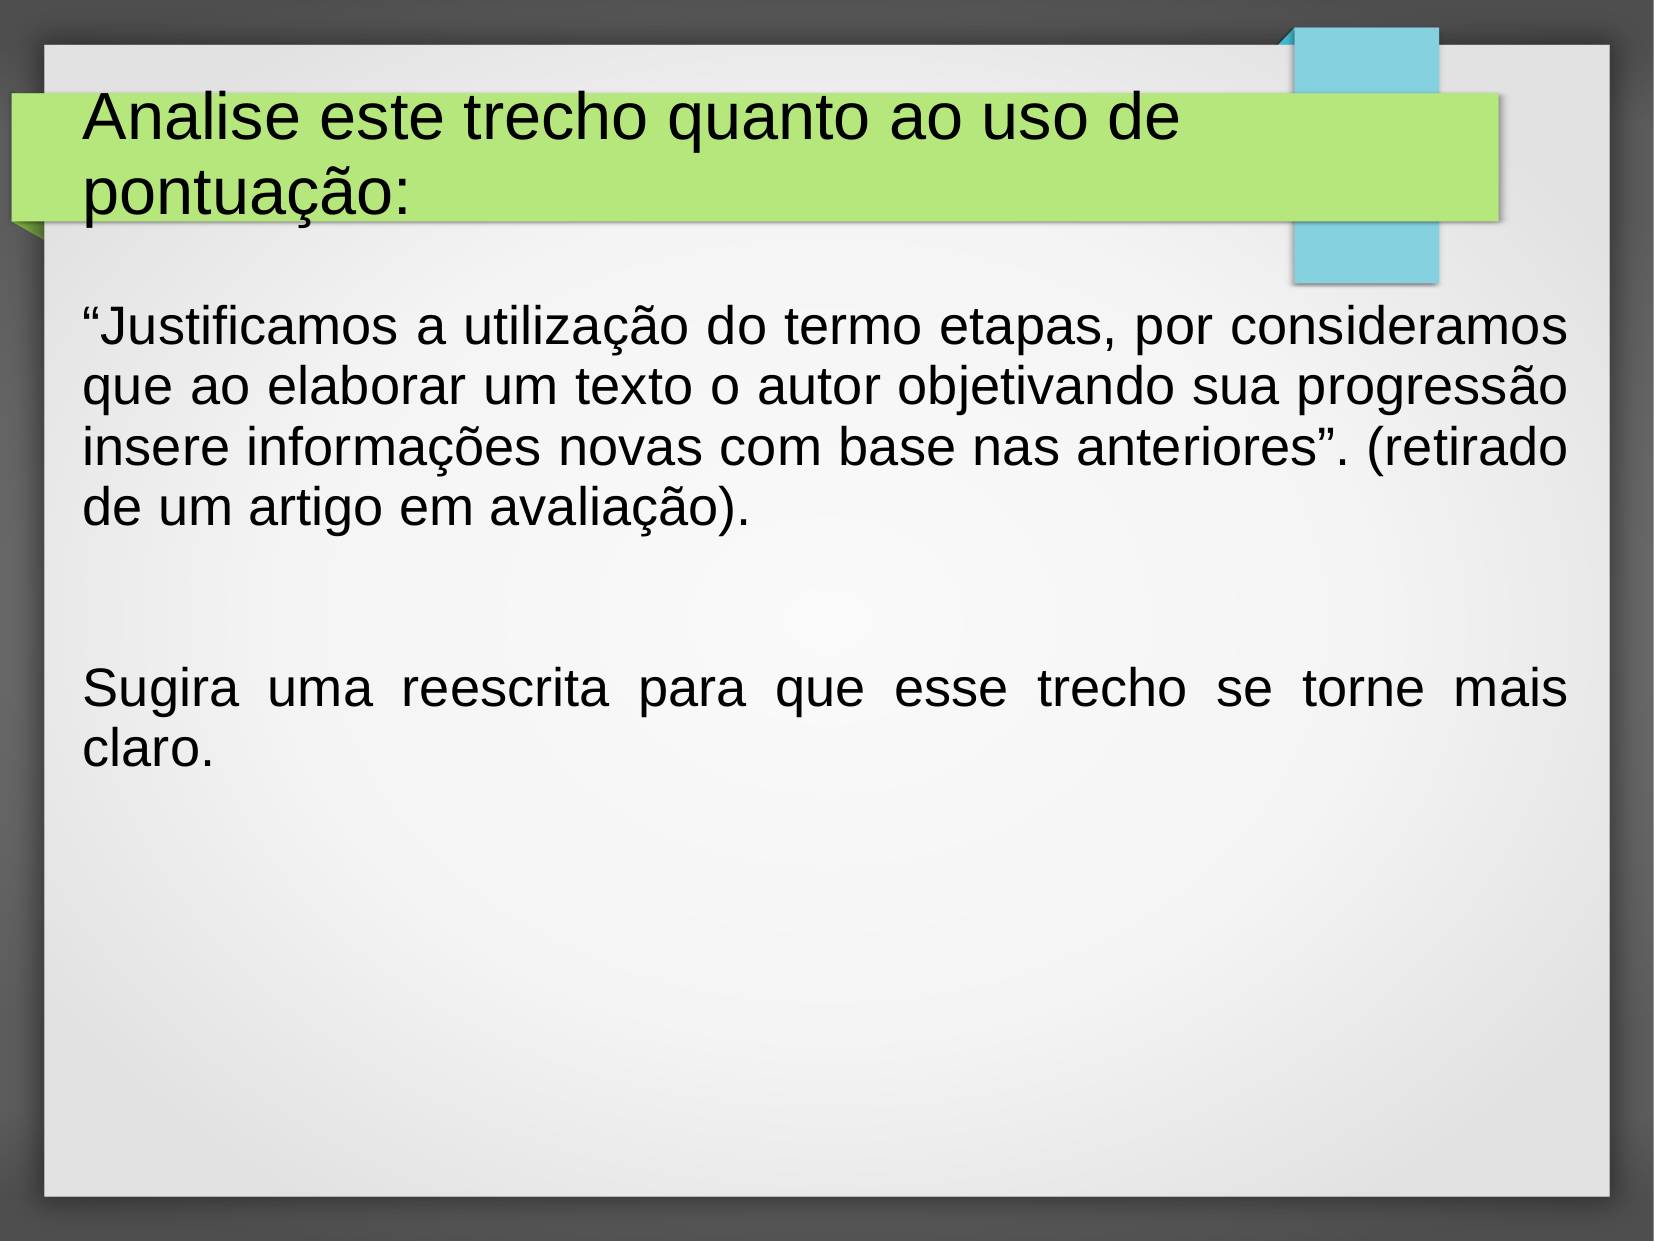

# Analise este trecho quanto ao uso de pontuação:
“Justificamos a utilização do termo etapas, por consideramos que ao elaborar um texto o autor objetivando sua progressão insere informações novas com base nas anteriores”. (retirado de um artigo em avaliação).
Sugira uma reescrita para que esse trecho se torne mais claro.